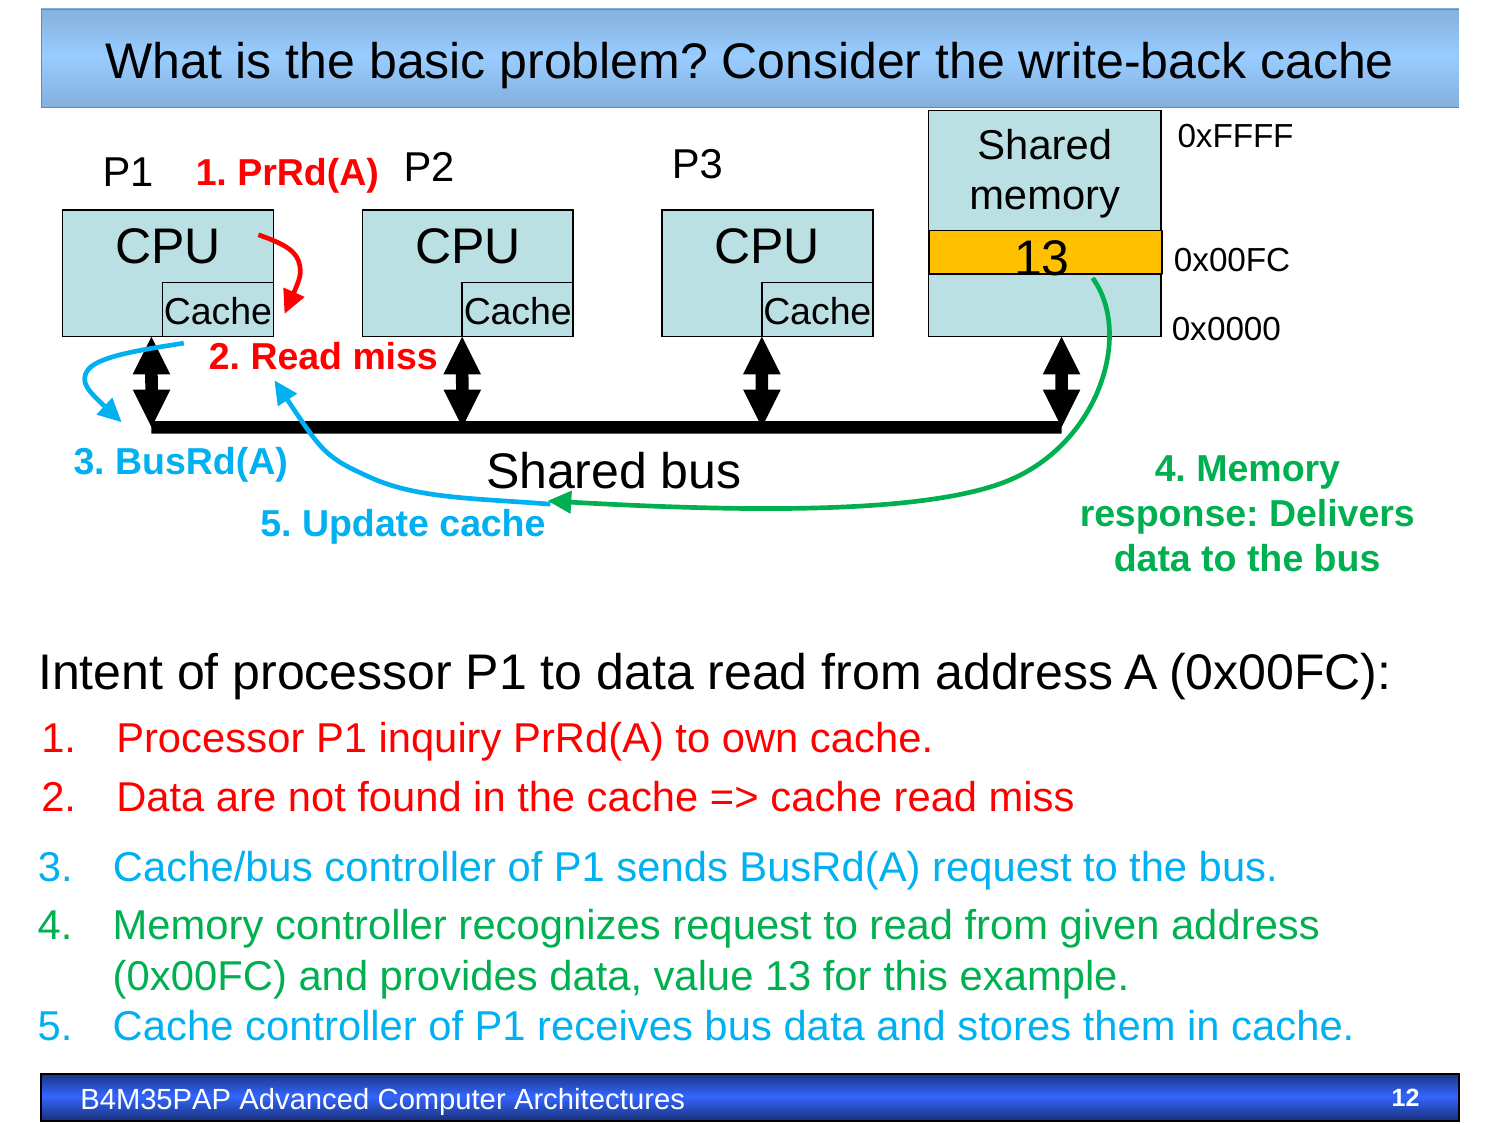

What is the basic problem? Consider the write-back cache
 0xFFFF
Shared
memory
CPU
CPU
CPU
Cache
Cache
Cache
Shared bus
P3
P2
P1
1. PrRd(A)
2. Read miss
 13
 0x00FC
4. Memory response: Delivers data to the bus
5. Update cache
Memory controller recognizes request to read from given address (0x00FC) and provides data, value 13 for this example.
Cache controller of P1 receives bus data and stores them in cache.
 0x0000
3. BusRd(A)
Cache/bus controller of P1 sends BusRd(A) request to the bus.
Intent of processor P1 to data read from address A (0x00FC):
# Processor P1 inquiry PrRd(A) to own cache.
Data are not found in the cache => cache read miss